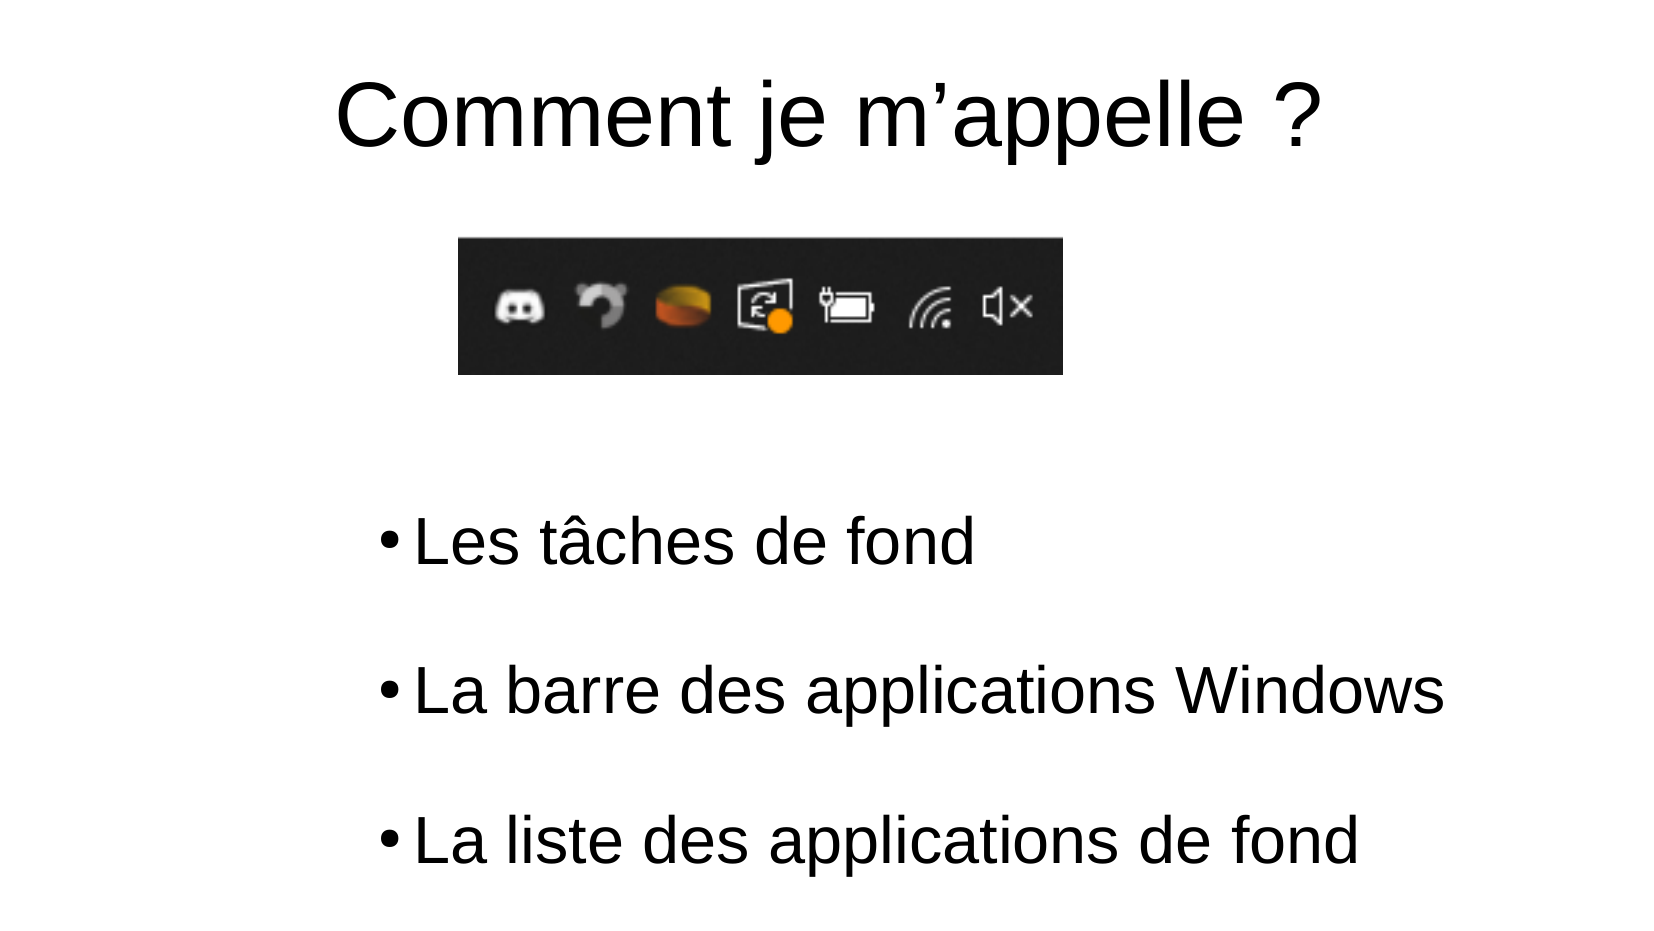

# Comment je m’appelle ?
Les tâches de fond
La barre des applications Windows
La liste des applications de fond